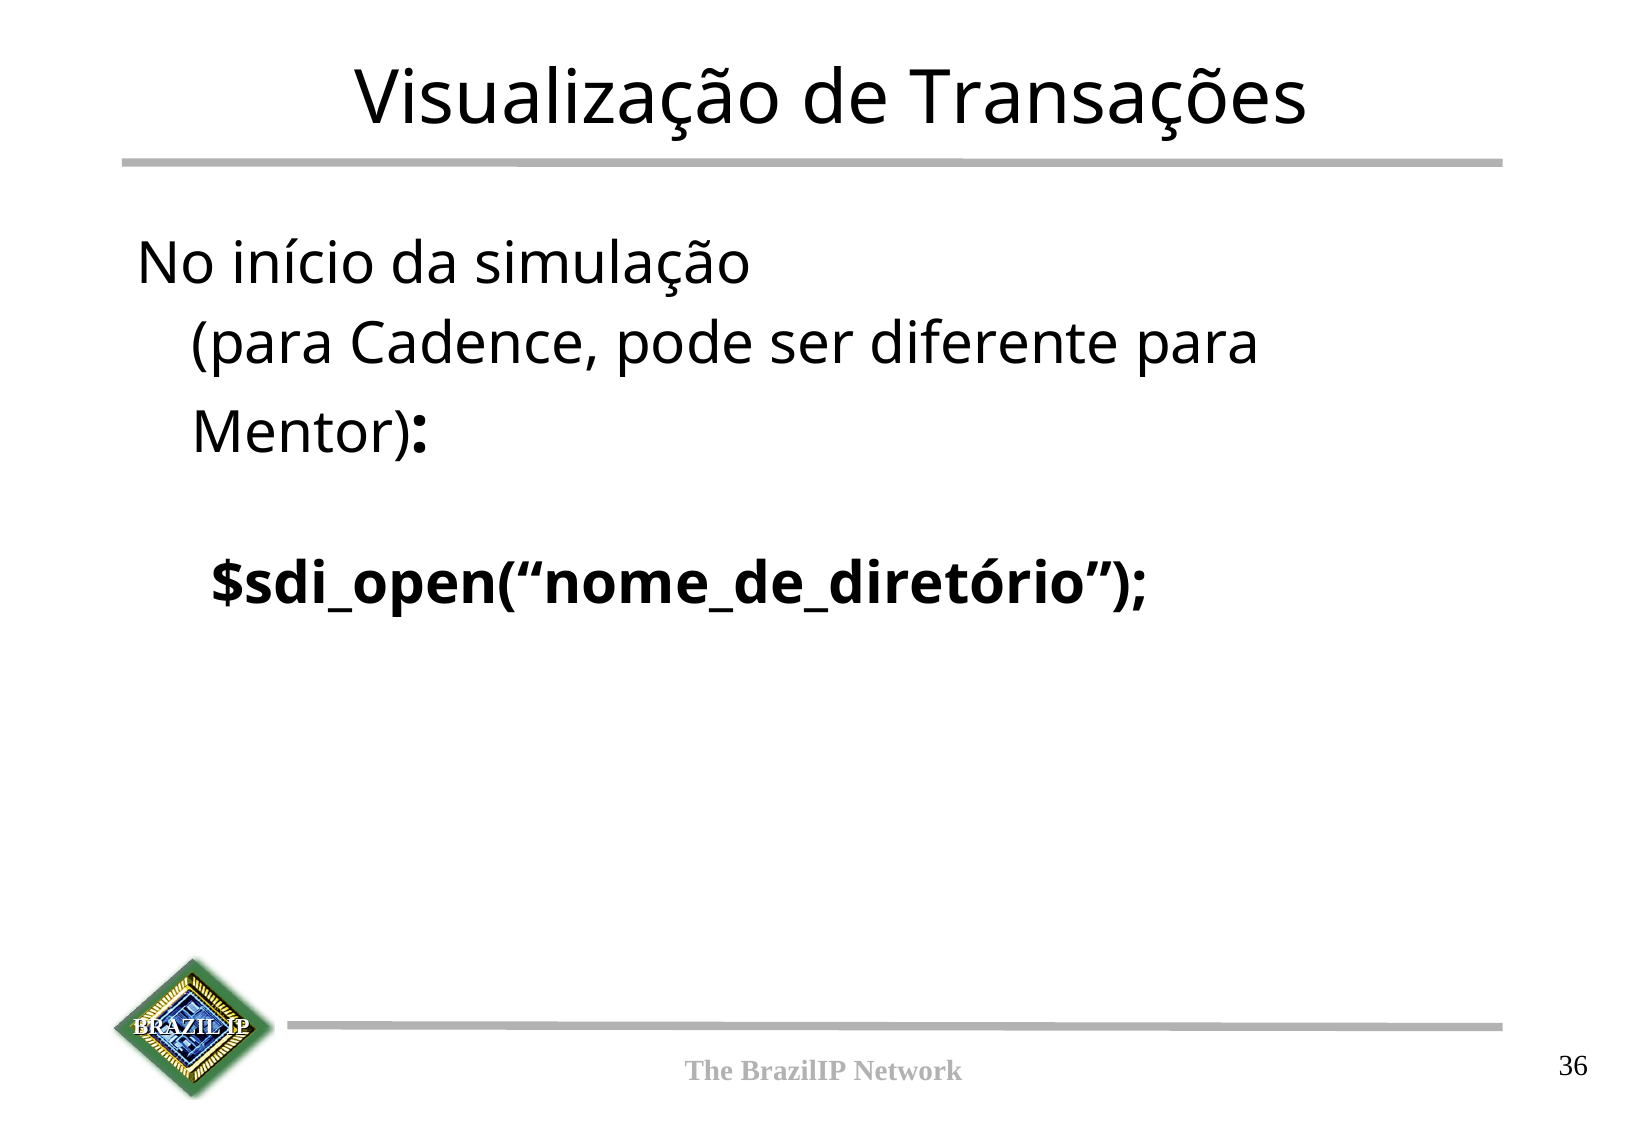

# Visualização de Transações
No início da simulação
(para Cadence, pode ser diferente para Mentor):
$sdi_open(“nome_de_diretório”);
36